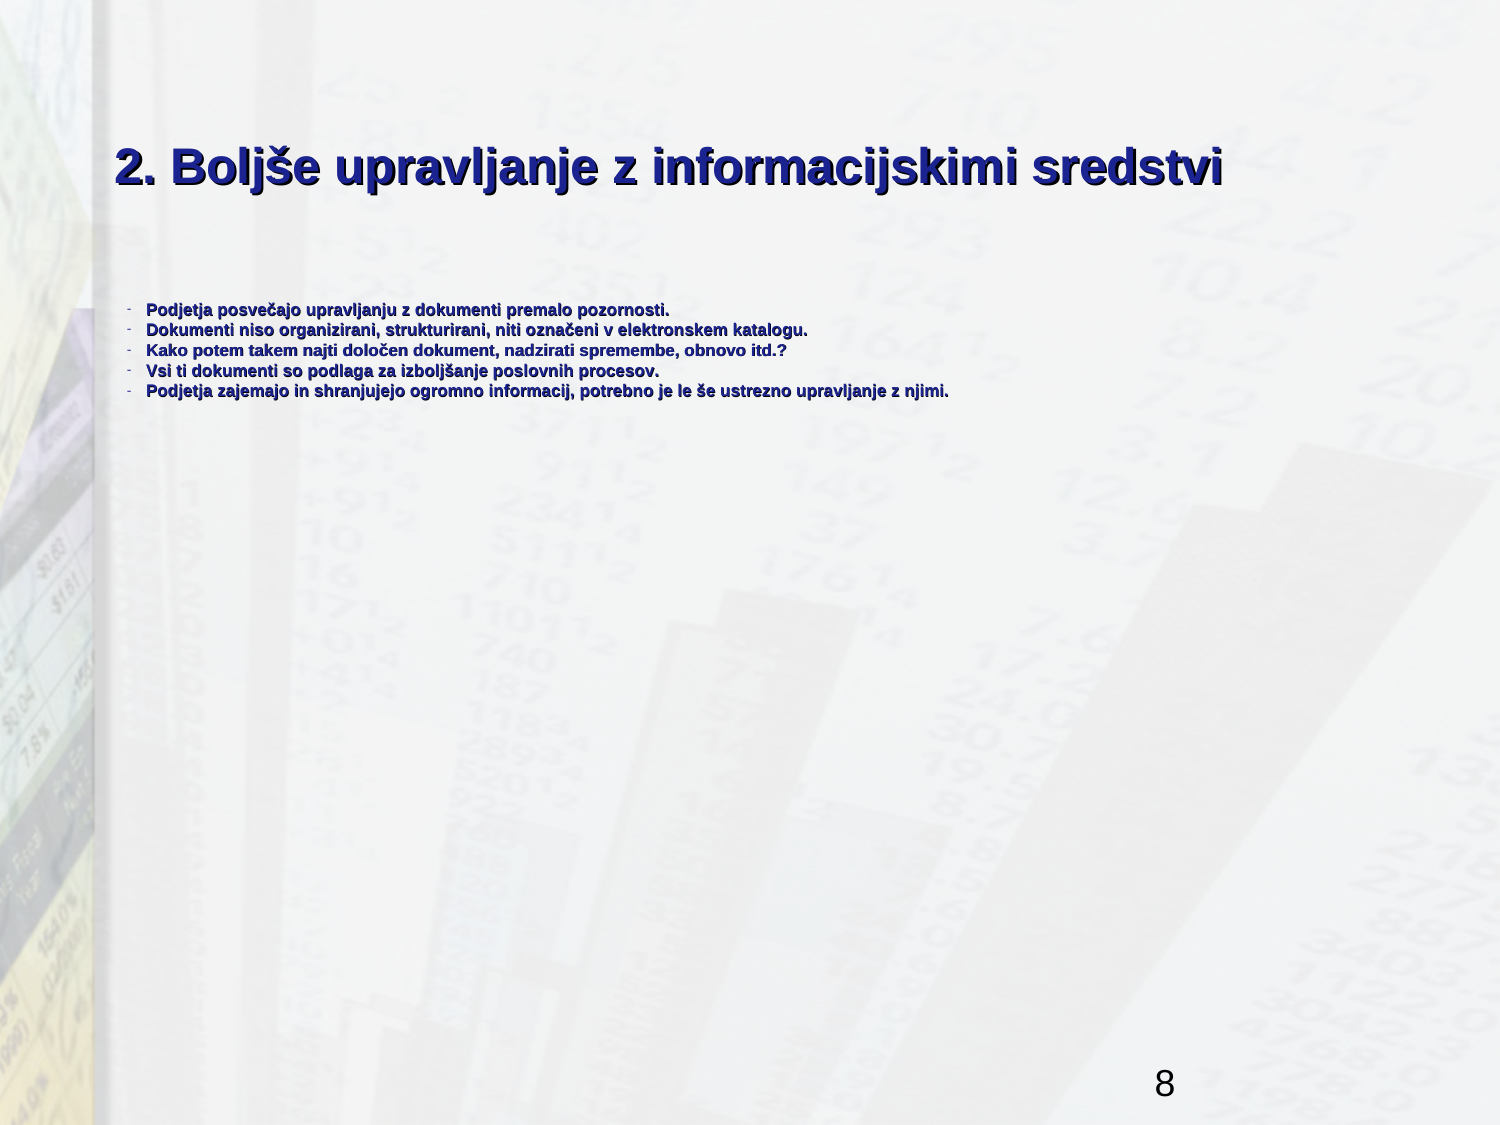

# 2. Boljše upravljanje z informacijskimi sredstvi
Podjetja posvečajo upravljanju z dokumenti premalo pozornosti.
Dokumenti niso organizirani, strukturirani, niti označeni v elektronskem katalogu.
Kako potem takem najti določen dokument, nadzirati spremembe, obnovo itd.?
Vsi ti dokumenti so podlaga za izboljšanje poslovnih procesov.
Podjetja zajemajo in shranjujejo ogromno informacij, potrebno je le še ustrezno upravljanje z njimi.
8